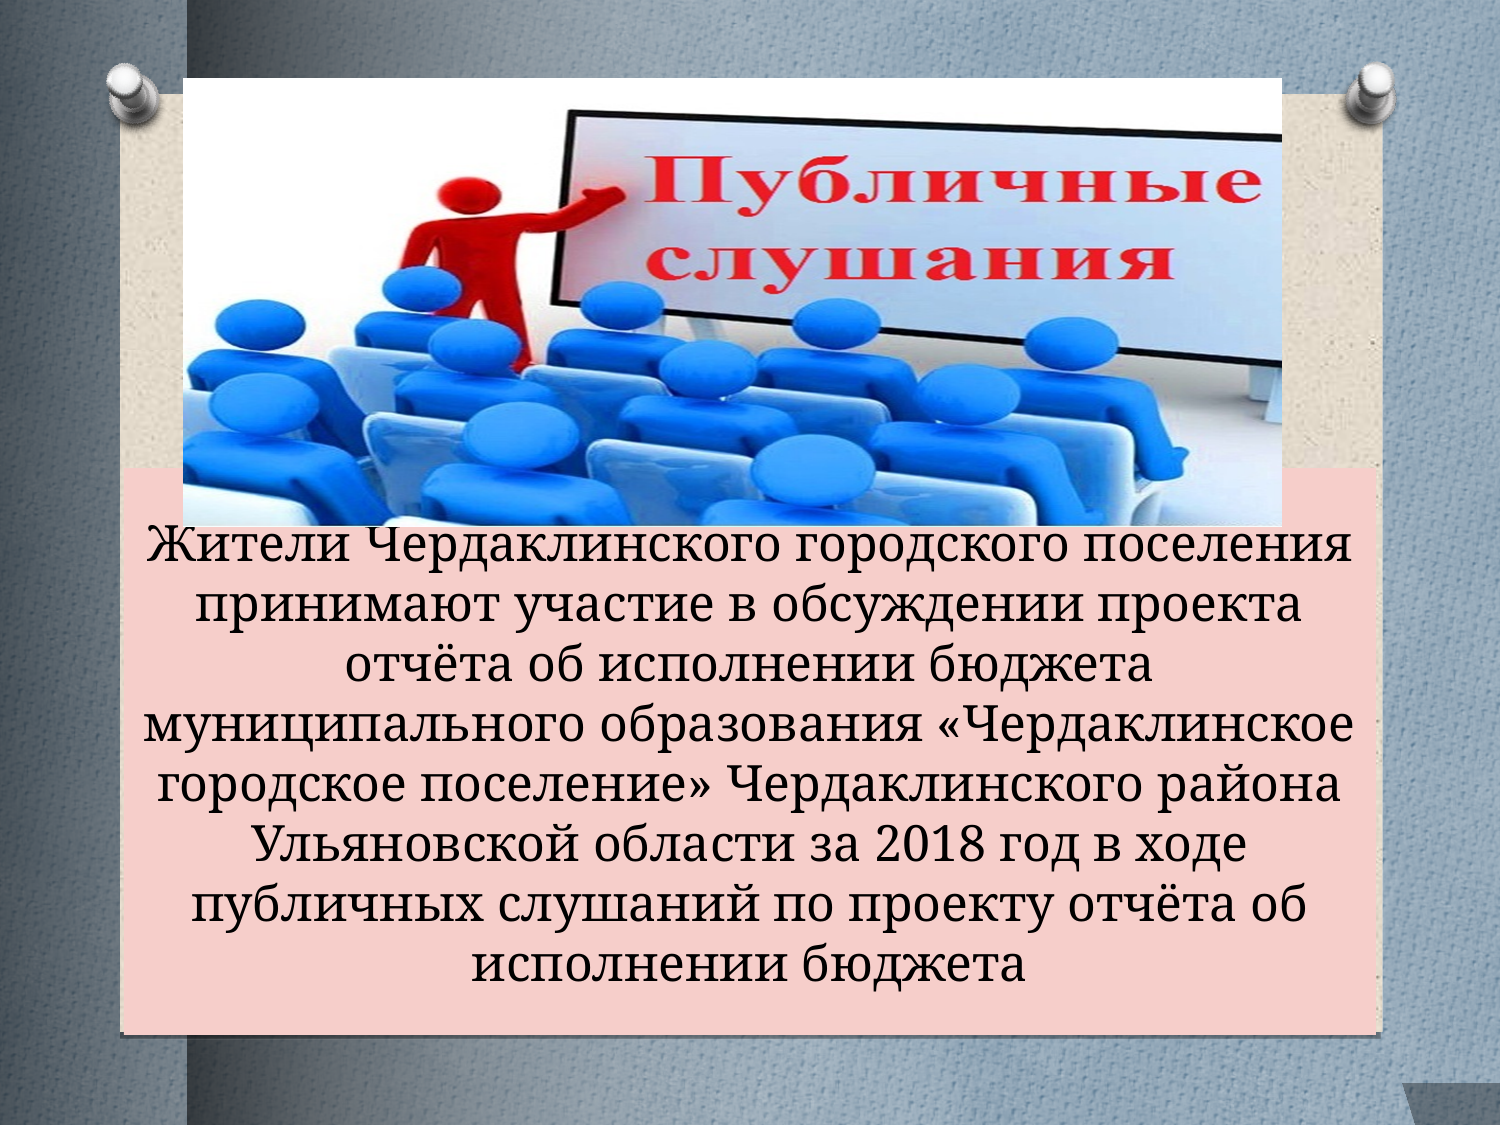

Жители Чердаклинского городского поселения принимают участие в обсуждении проекта отчёта об исполнении бюджета муниципального образования «Чердаклинское городское поселение» Чердаклинского района Ульяновской области за 2018 год в ходе публичных слушаний по проекту отчёта об исполнении бюджета